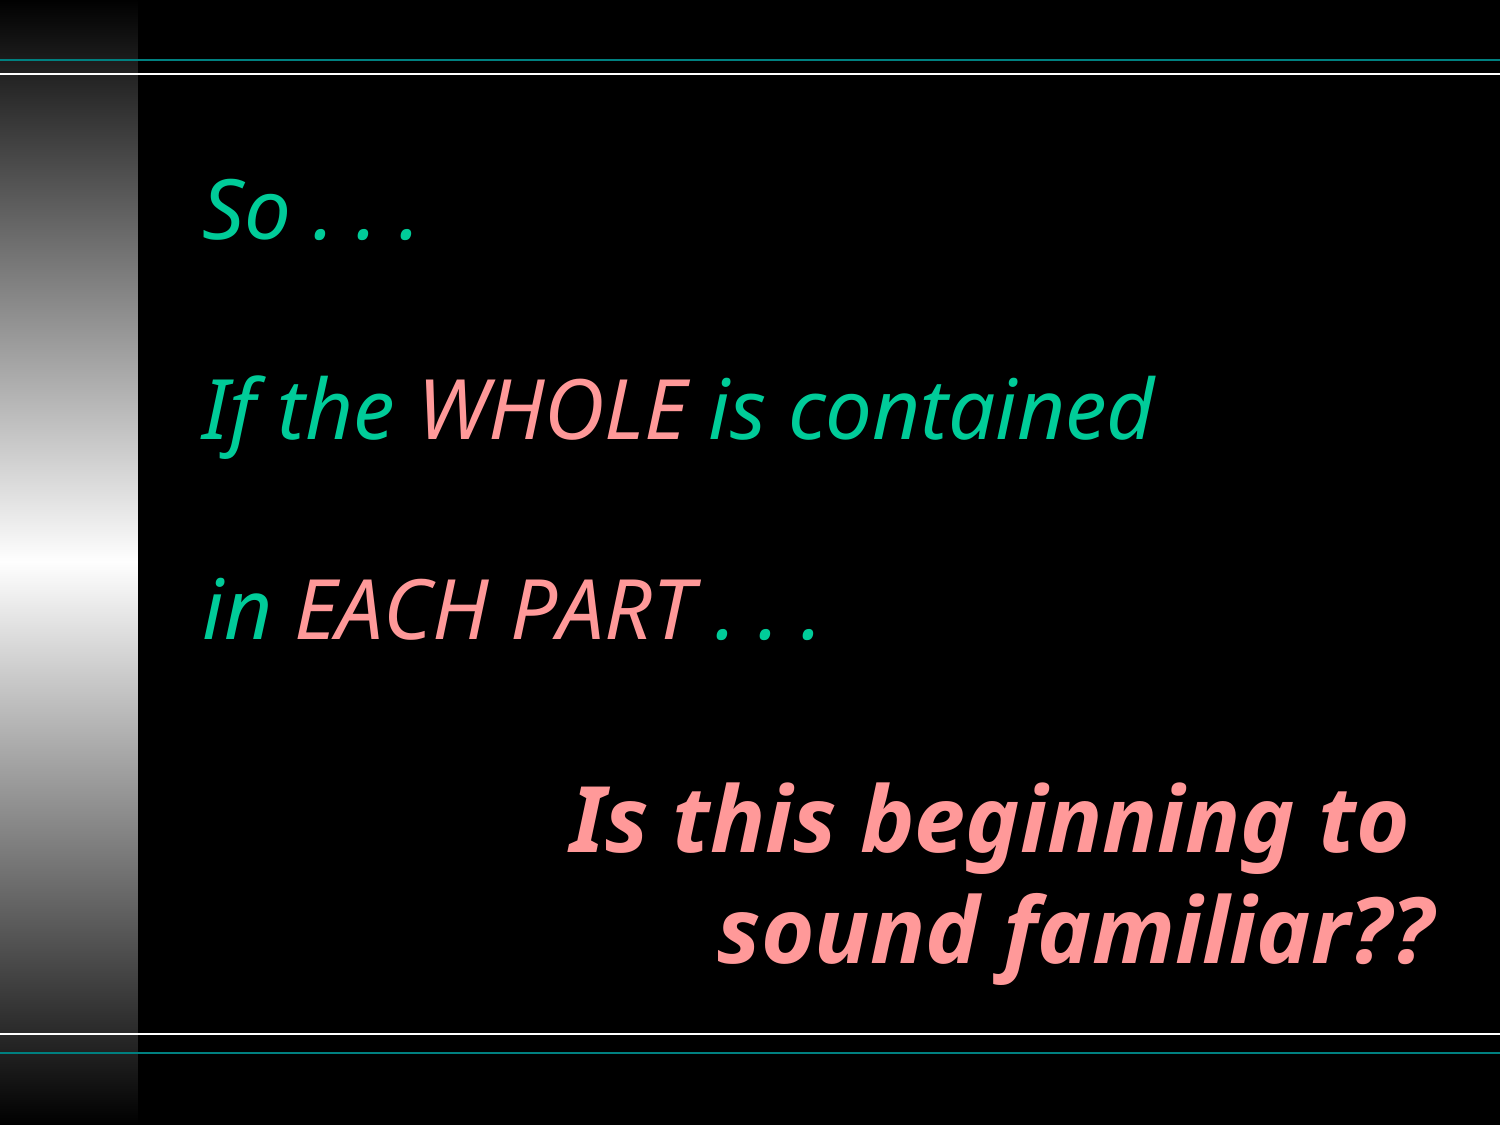

# So . . . If the WHOLE is contained in EACH PART . . .
Is this beginning to
sound familiar??